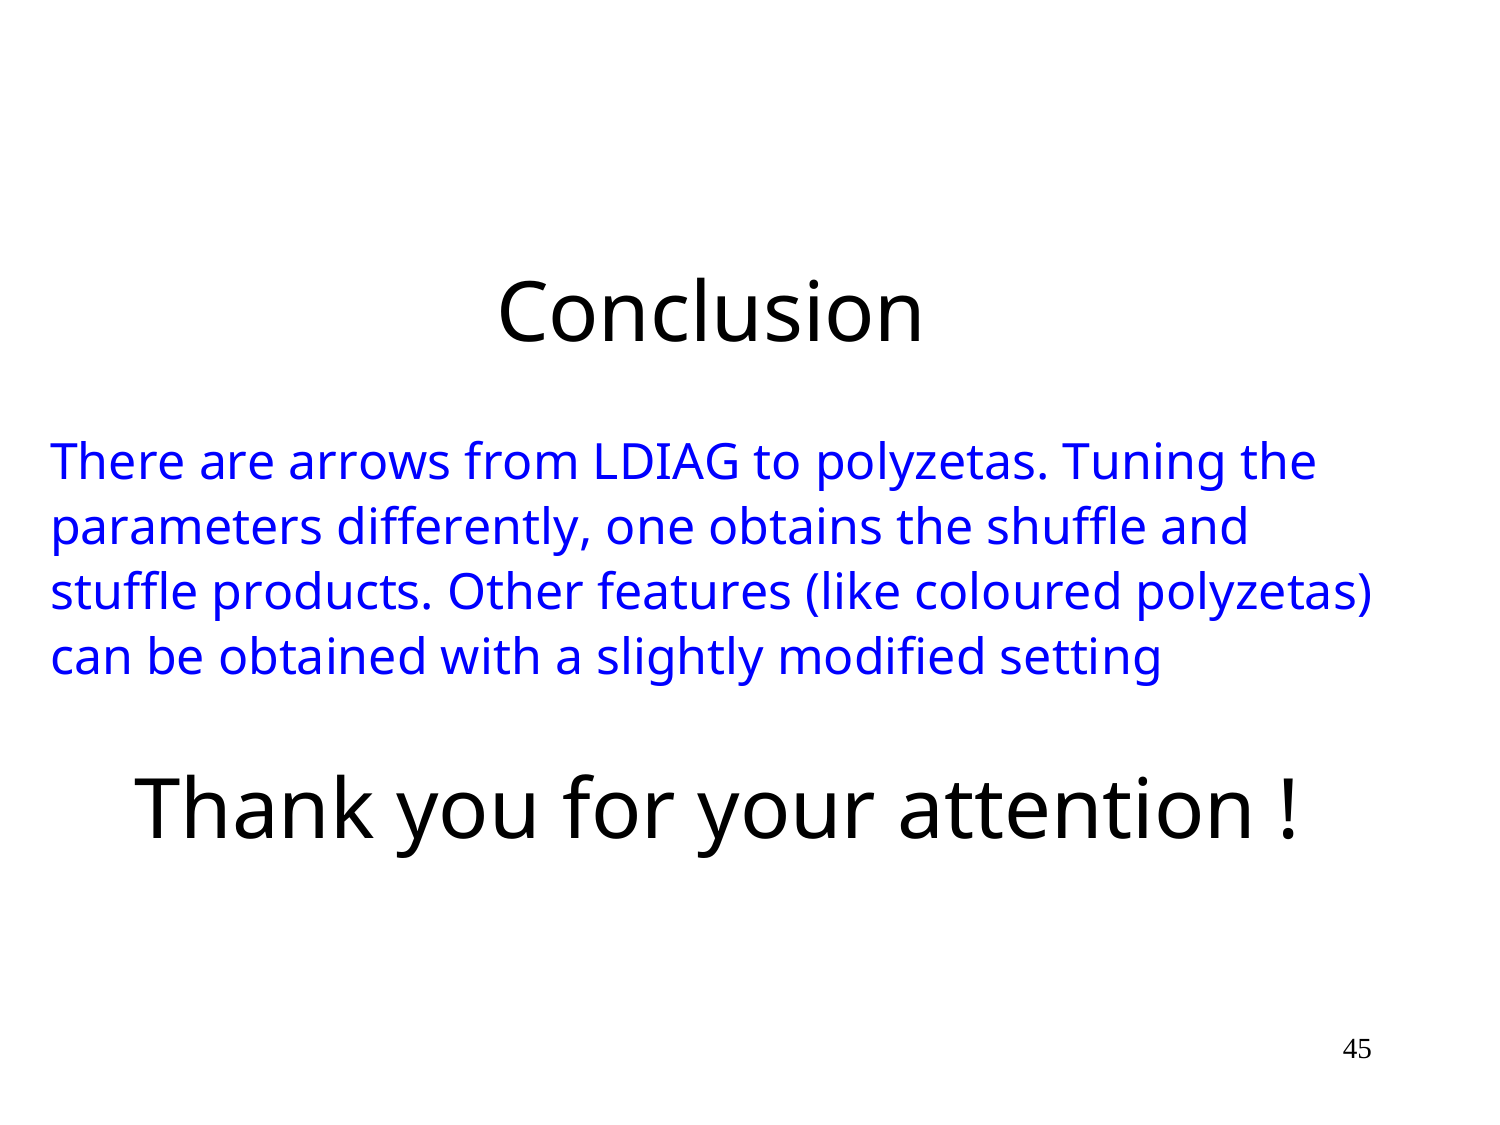

Conclusion
There are arrows from LDIAG to polyzetas. Tuning the
parameters differently, one obtains the shuffle and
stuffle products. Other features (like coloured polyzetas)
can be obtained with a slightly modified setting
Thank you for your attention !
45